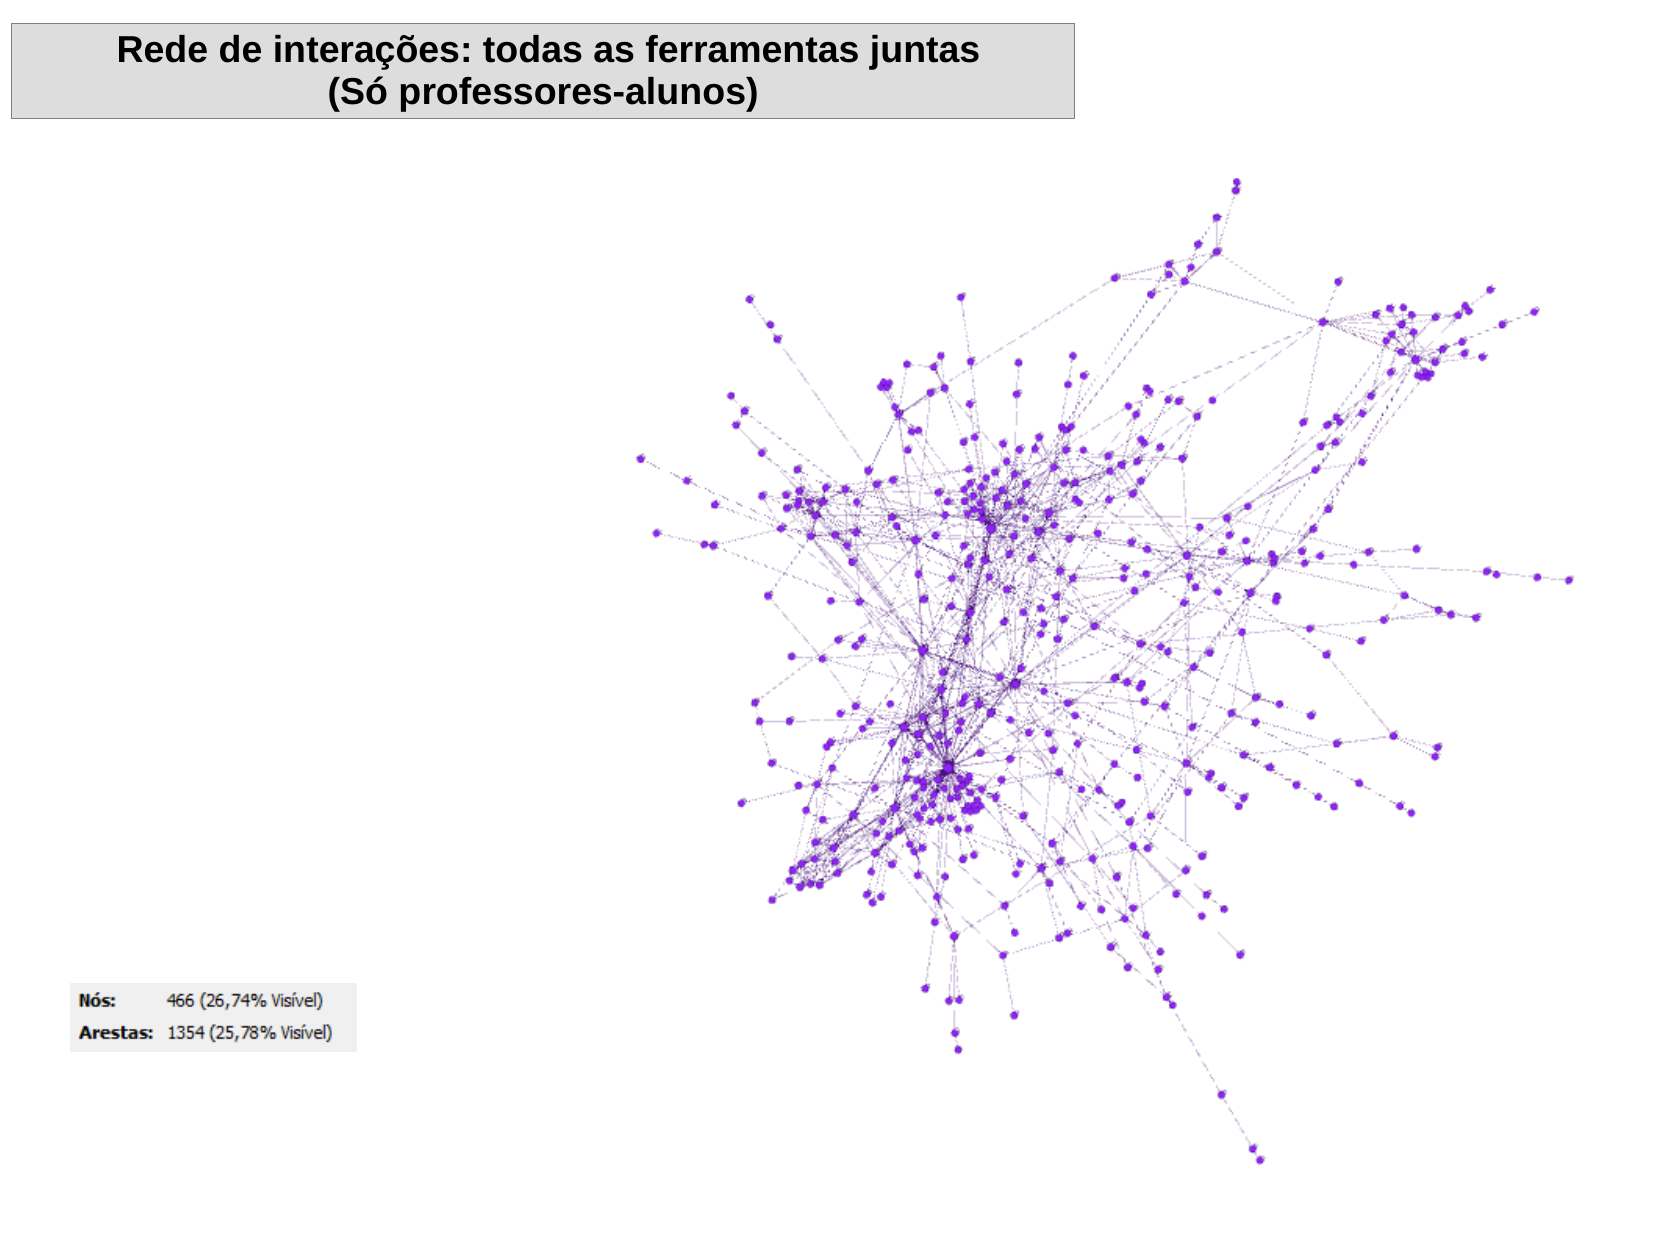

Rede de interações: todas as ferramentas juntas
(Só professores-alunos)